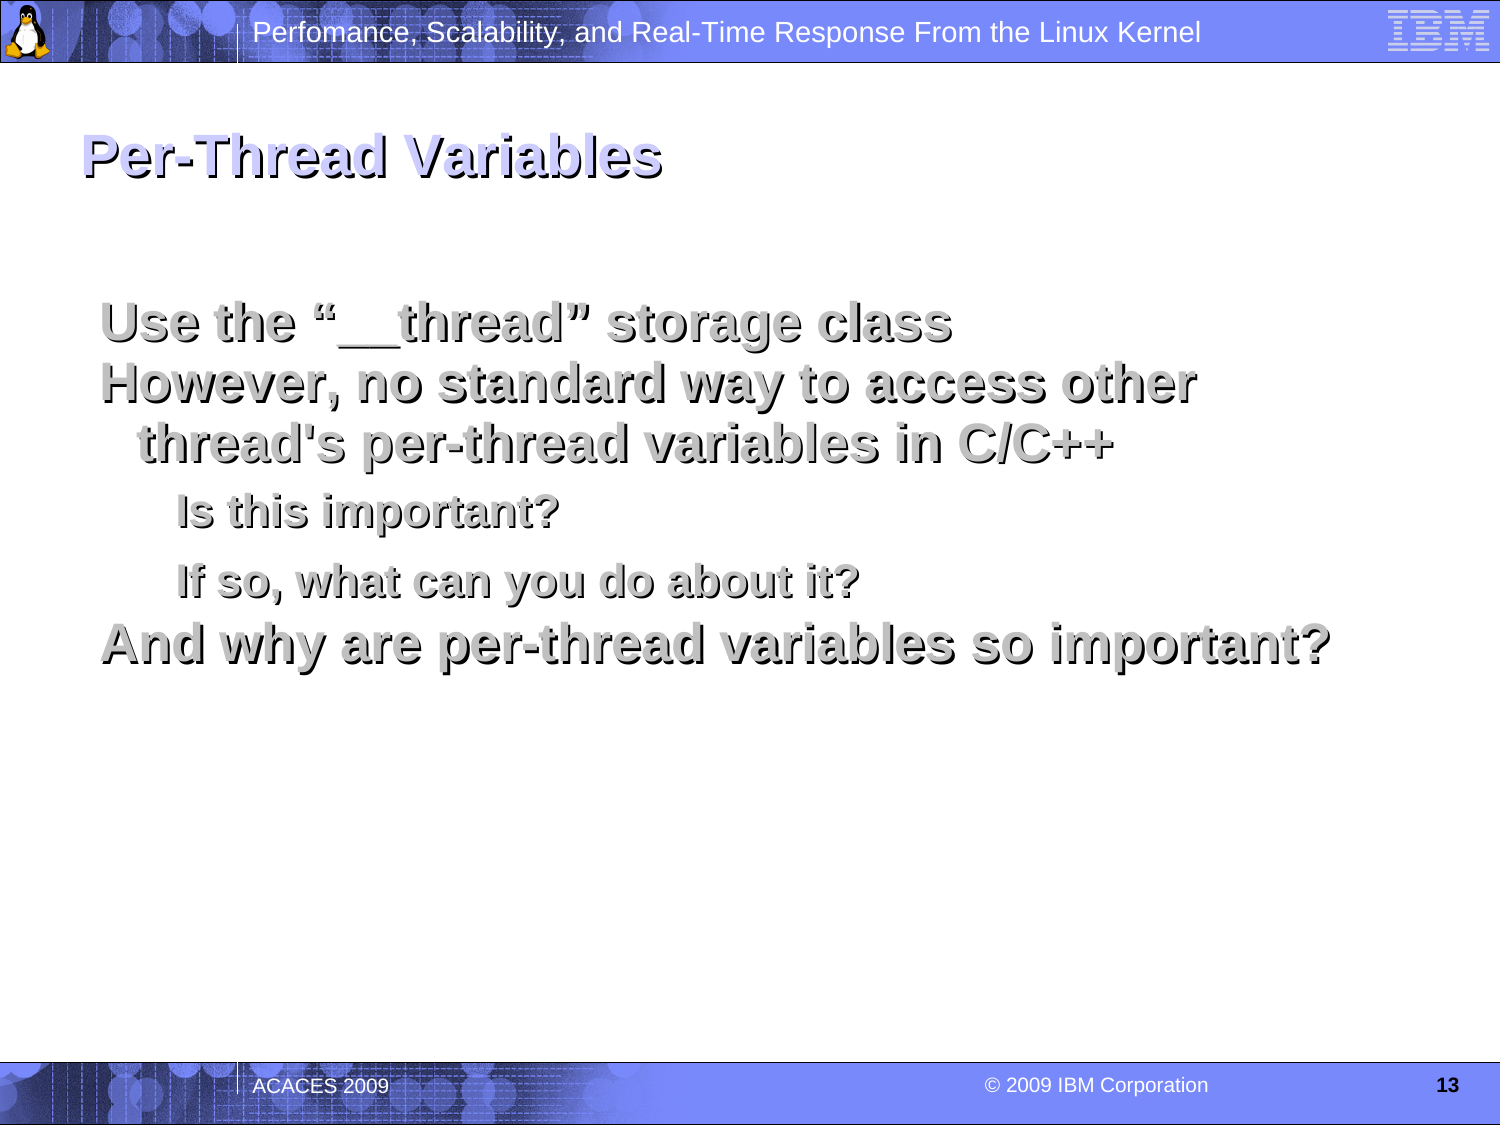

# Per-Thread Variables
Use the “__thread” storage class
However, no standard way to access other thread's per-thread variables in C/C++
Is this important?
If so, what can you do about it?
And why are per-thread variables so important?
13